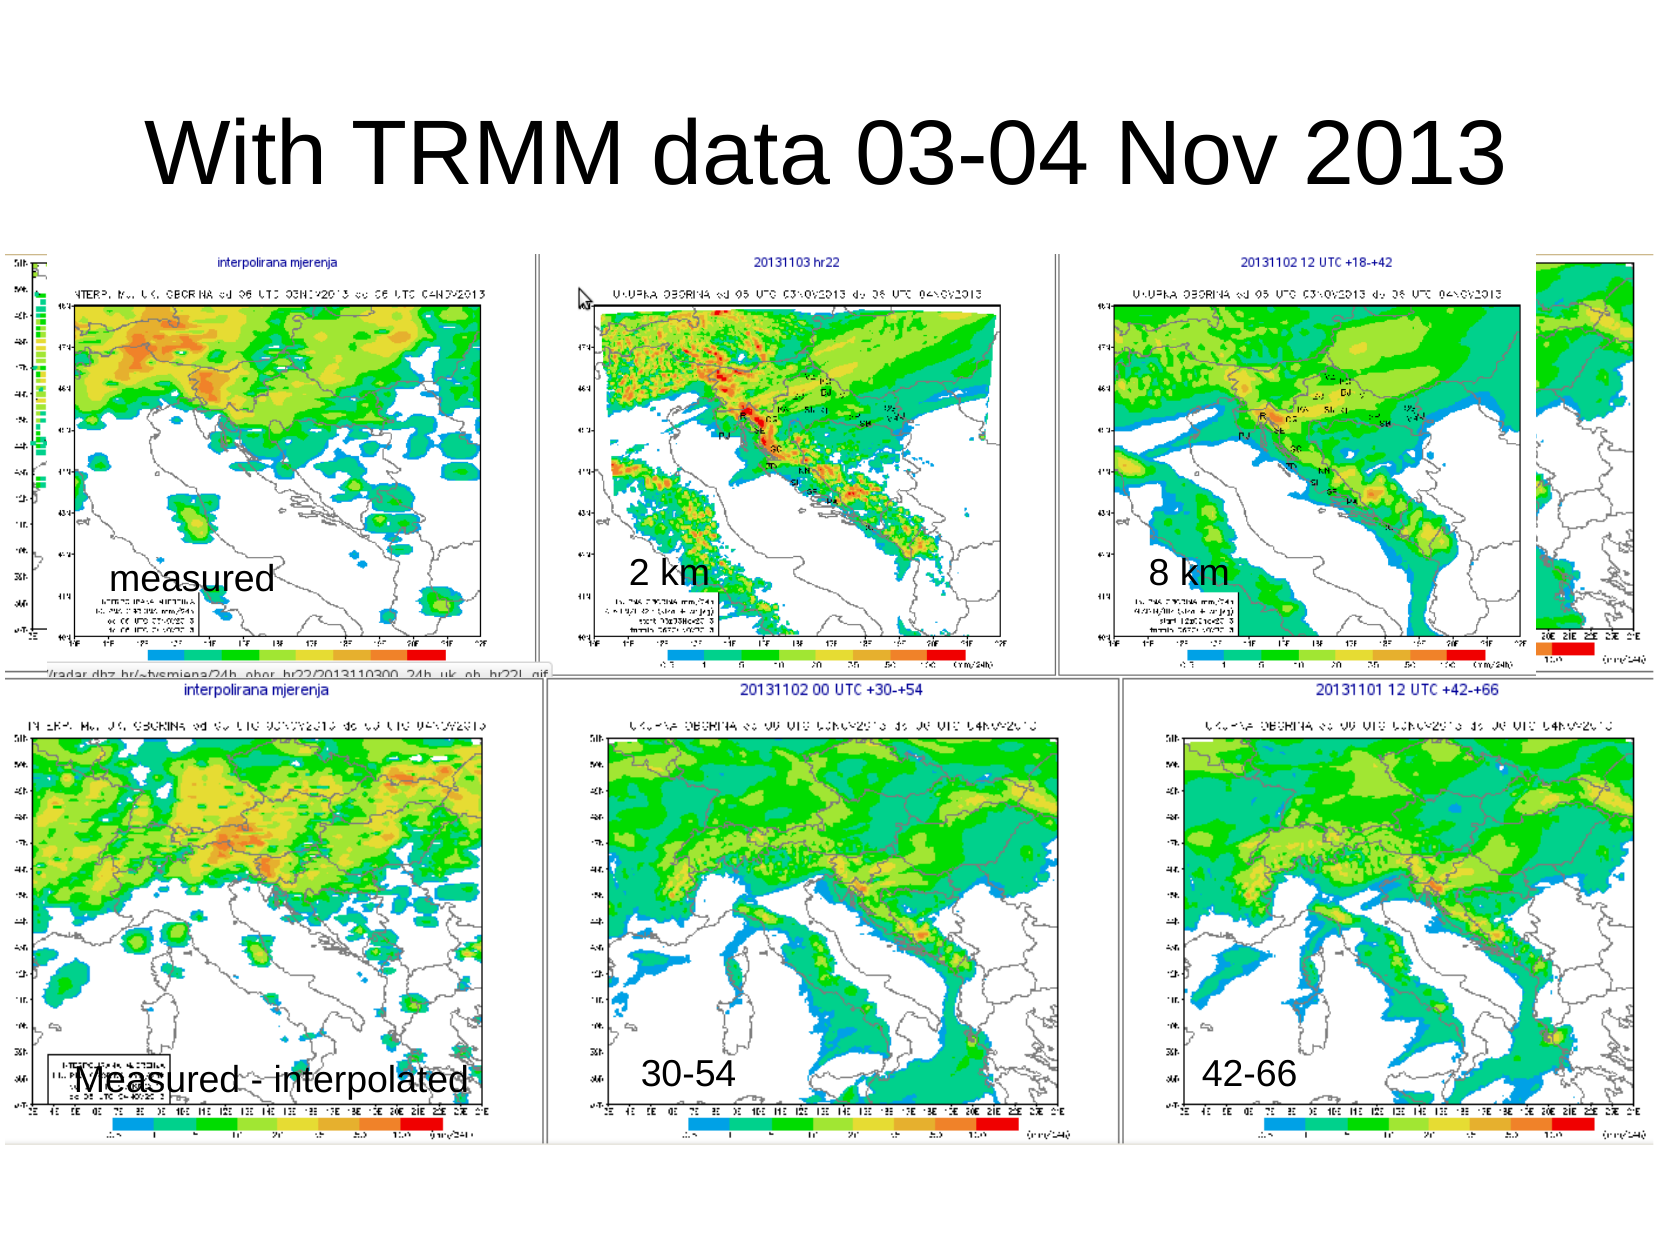

# With TRMM data 03-04 Nov 2013
measured
06-30
06-30
18-42
30-54
42-66
Measured - interpolated
2 km
8 km
measured